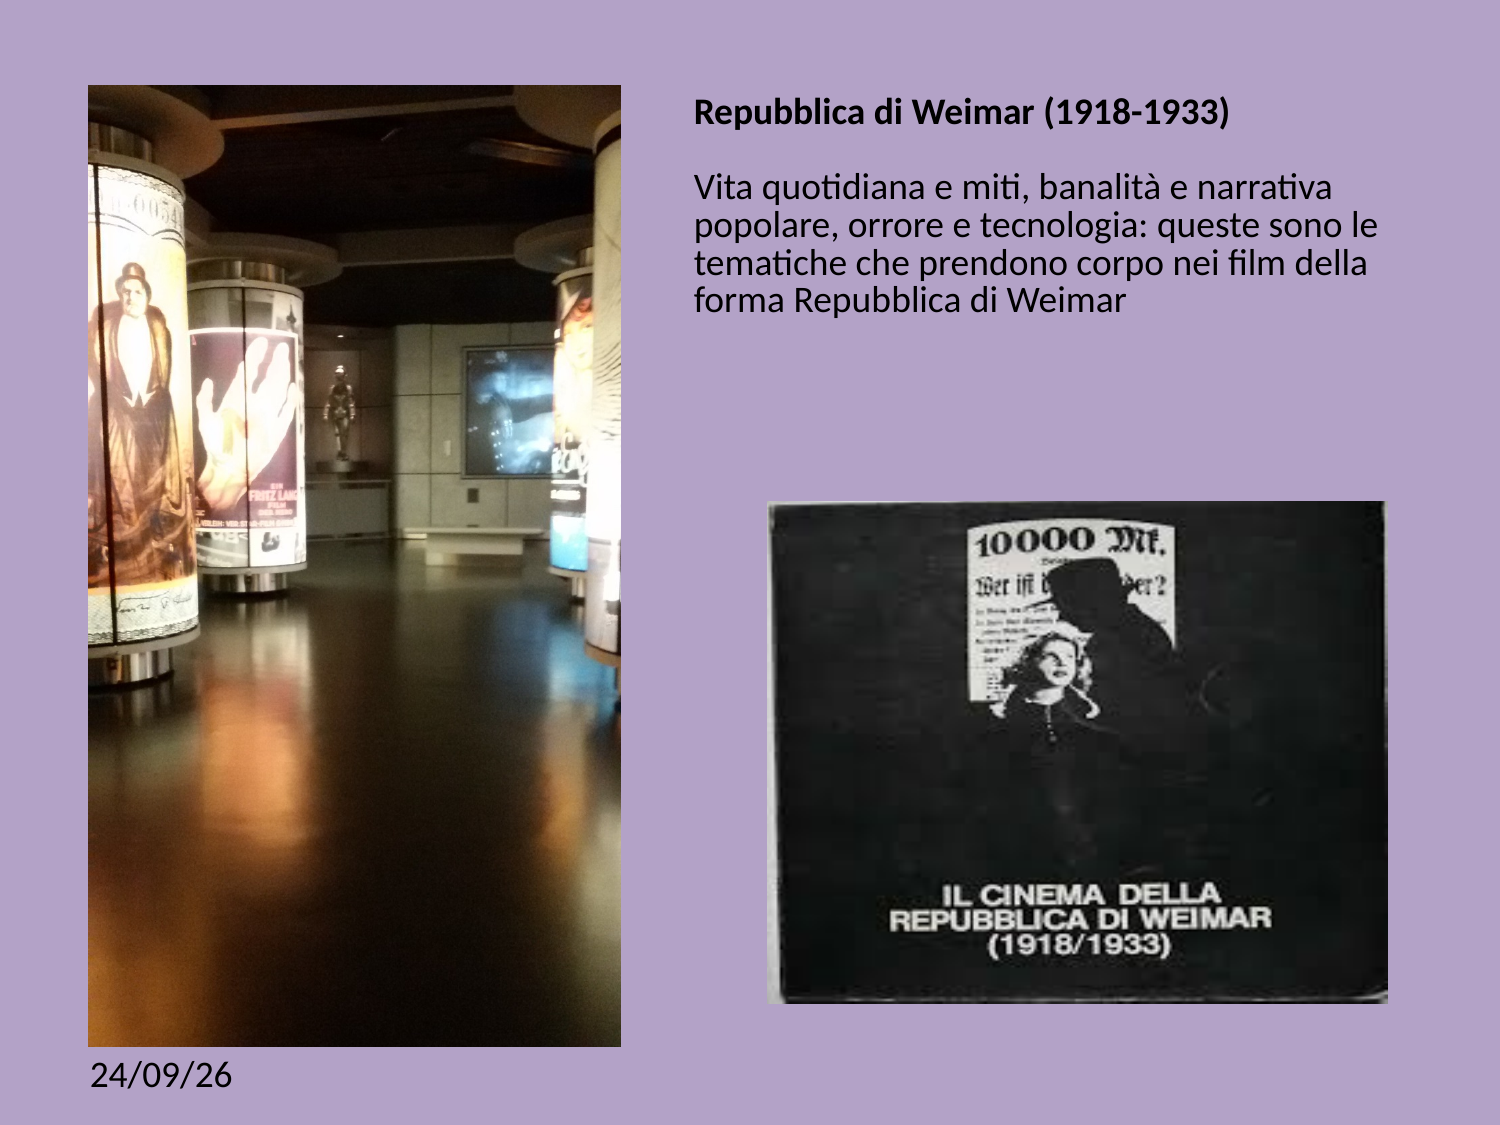

Repubblica di Weimar (1918-1933)
Vita quotidiana e miti, banalità e narrativa popolare, orrore e tecnologia: queste sono le tematiche che prendono corpo nei film della forma Repubblica di Weimar